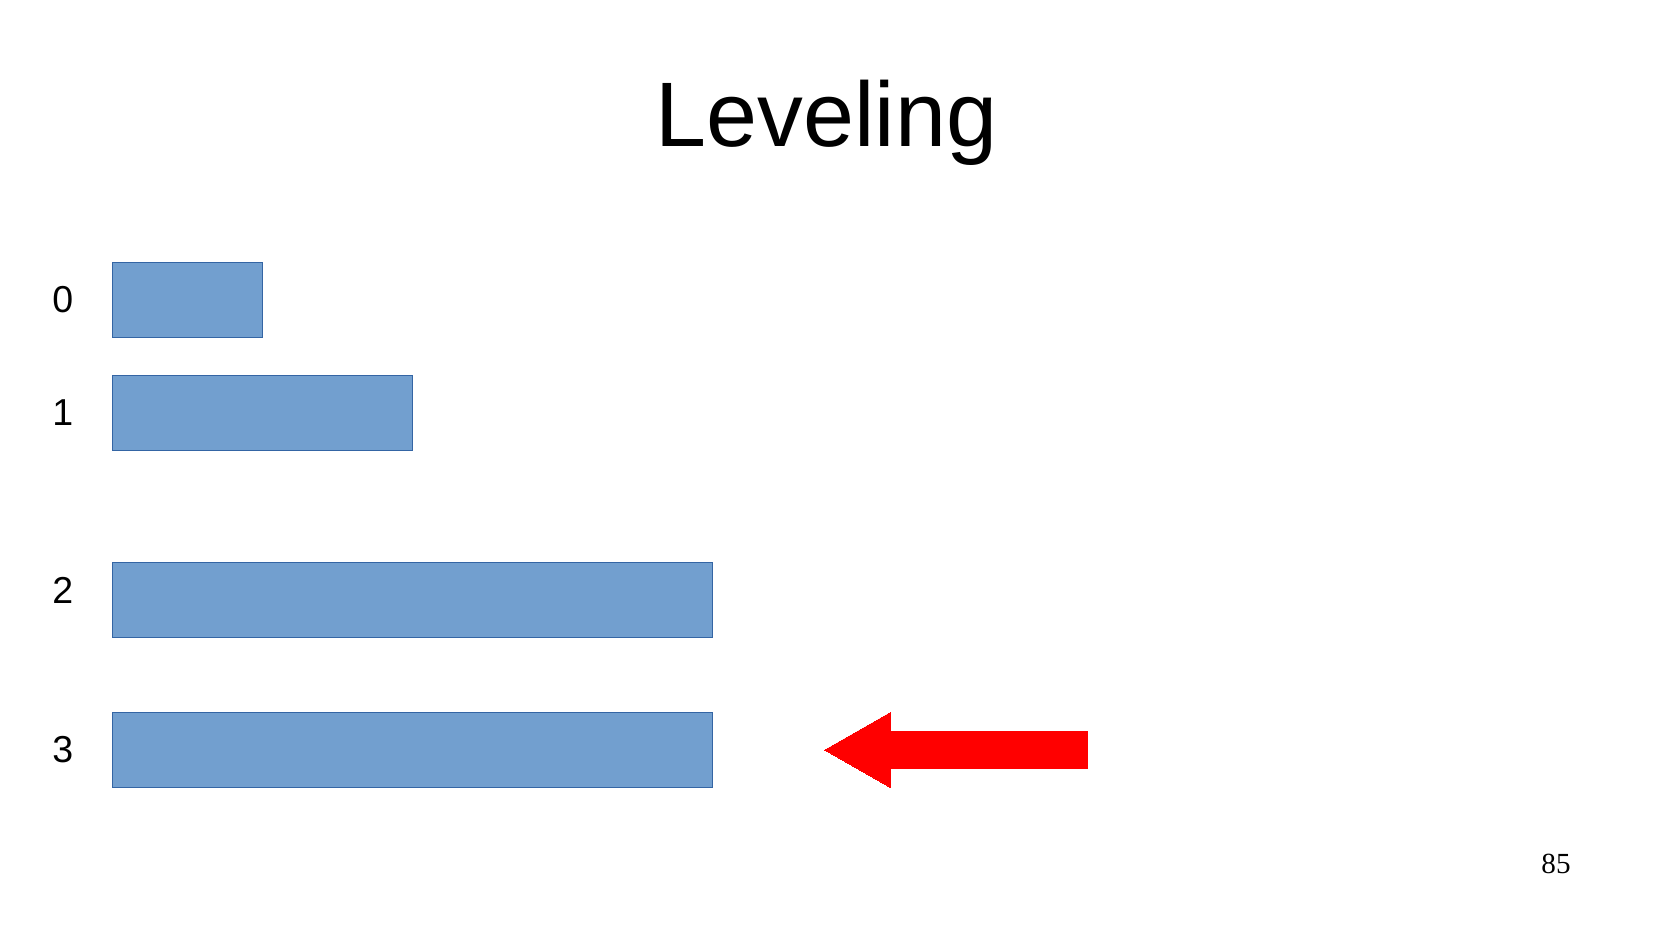

# Leveling
0
1
2
3
85